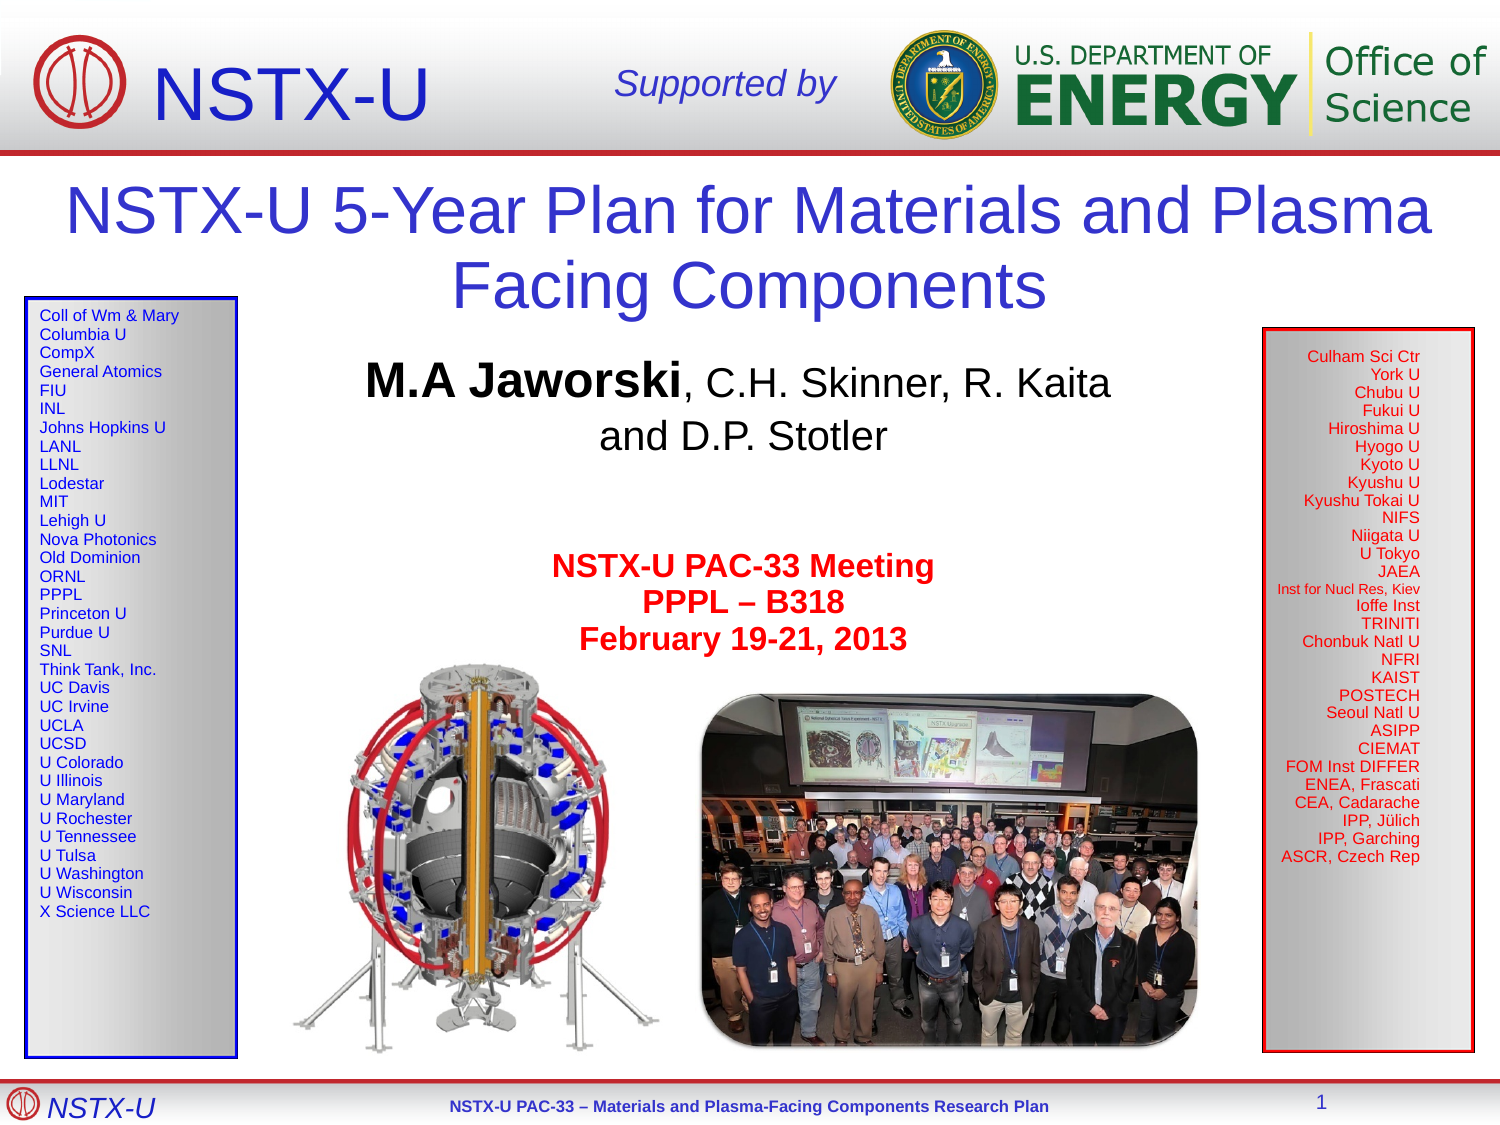

NSTX-U
Supported by
NSTX-U 5-Year Plan for Materials and Plasma Facing Components
Coll of Wm & Mary
Columbia U
CompX
General Atomics
FIU
INL
Johns Hopkins U
LANL
LLNL
Lodestar
MIT
Lehigh U
Nova Photonics
Old Dominion
ORNL
PPPL
Princeton U
Purdue U
SNL
Think Tank, Inc.
UC Davis
UC Irvine
UCLA
UCSD
U Colorado
U Illinois
U Maryland
U Rochester
U Tennessee
U Tulsa
U Washington
U Wisconsin
X Science LLC
M.A Jaworski, C.H. Skinner, R. Kaita
and D.P. Stotler
Culham Sci Ctr
York U
Chubu U
Fukui U
Hiroshima U
Hyogo U
Kyoto U
Kyushu U
Kyushu Tokai U
NIFS
Niigata U
U Tokyo
JAEA
Inst for Nucl Res, Kiev
Ioffe Inst
TRINITI
Chonbuk Natl U
NFRI
KAIST
POSTECH
Seoul Natl U
ASIPP
CIEMAT
FOM Inst DIFFER
ENEA, Frascati
CEA, Cadarache
IPP, Jülich
IPP, Garching
ASCR, Czech Rep
NSTX-U PAC-33 Meeting
PPPL – B318
February 19-21, 2013